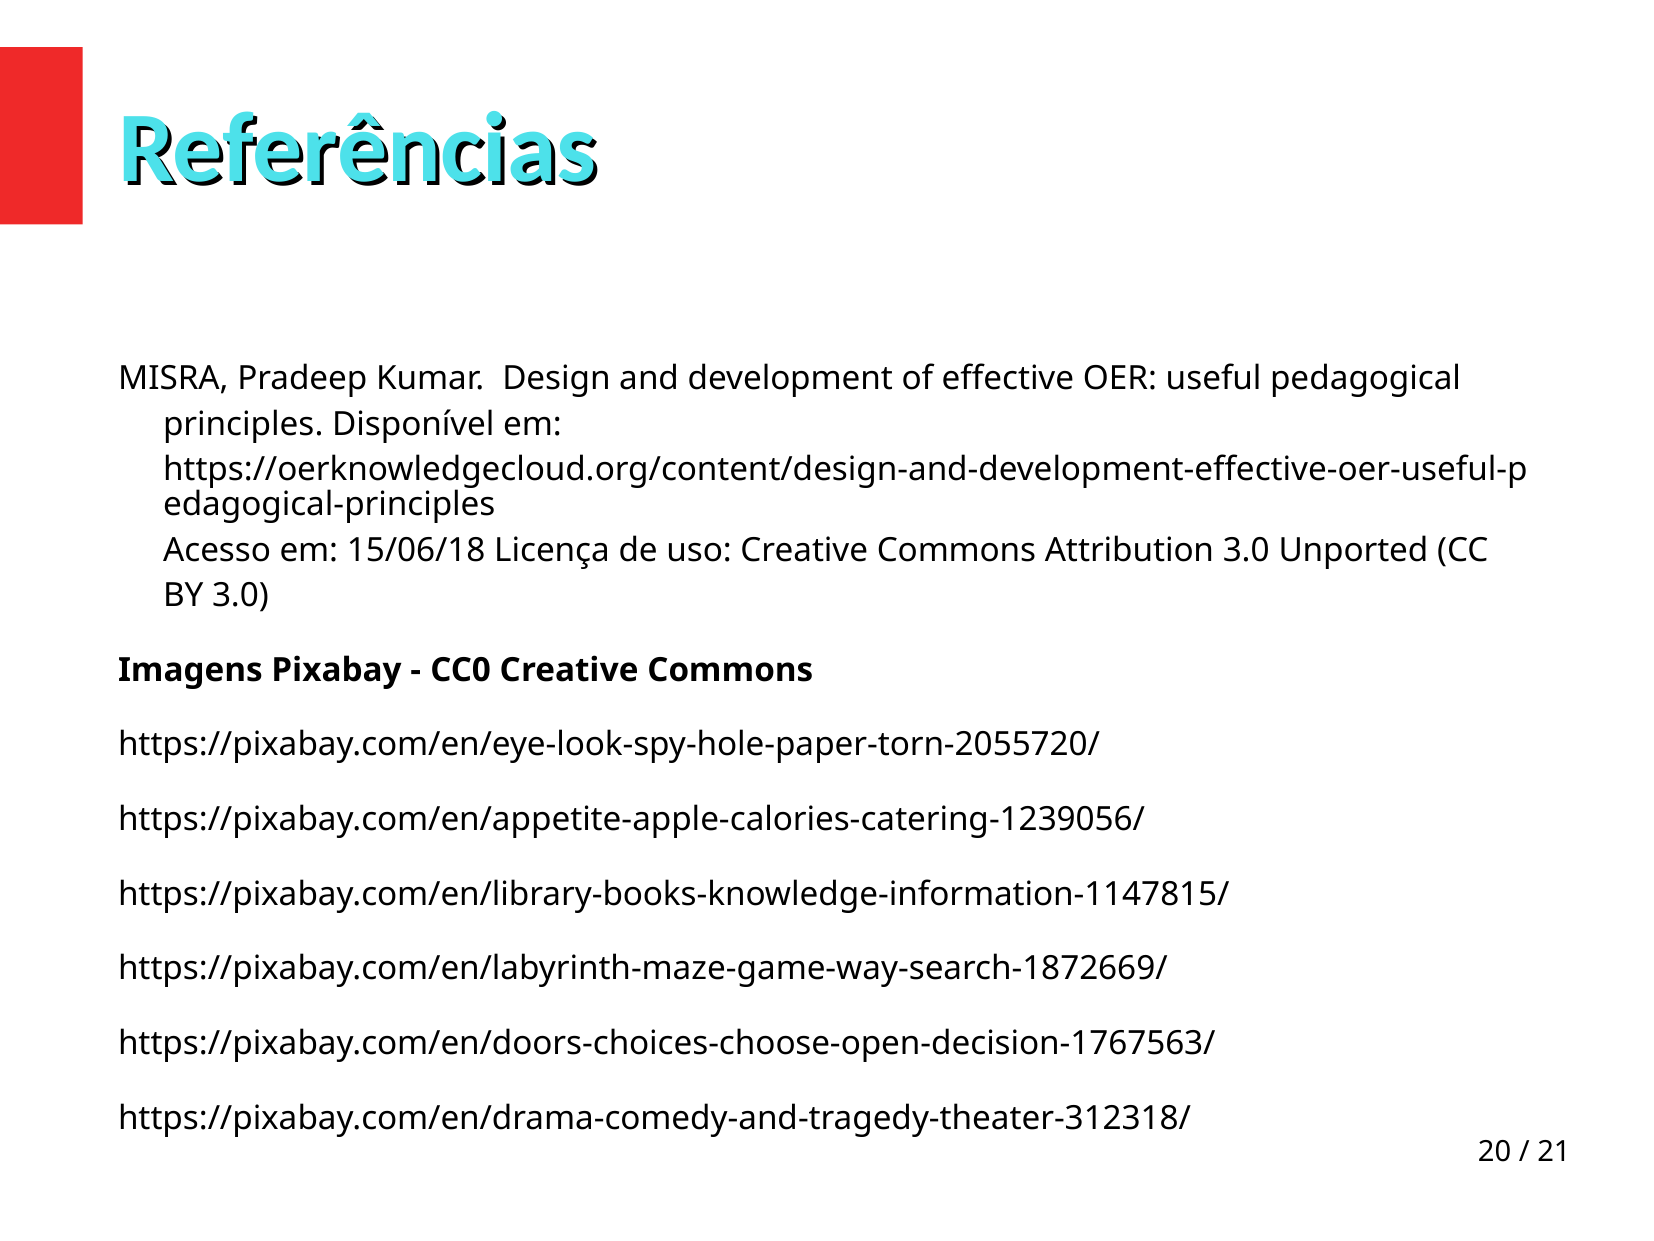

# Referências
MISRA, Pradeep Kumar. Design and development of effective OER: useful pedagogical principles. Disponível em: https://oerknowledgecloud.org/content/design-and-development-effective-oer-useful-pedagogical-principlesAcesso em: 15/06/18 Licença de uso: Creative Commons Attribution 3.0 Unported (CC BY 3.0)
Imagens Pixabay - CC0 Creative Commons
https://pixabay.com/en/eye-look-spy-hole-paper-torn-2055720/
https://pixabay.com/en/appetite-apple-calories-catering-1239056/
https://pixabay.com/en/library-books-knowledge-information-1147815/
https://pixabay.com/en/labyrinth-maze-game-way-search-1872669/
https://pixabay.com/en/doors-choices-choose-open-decision-1767563/
https://pixabay.com/en/drama-comedy-and-tragedy-theater-312318/
20